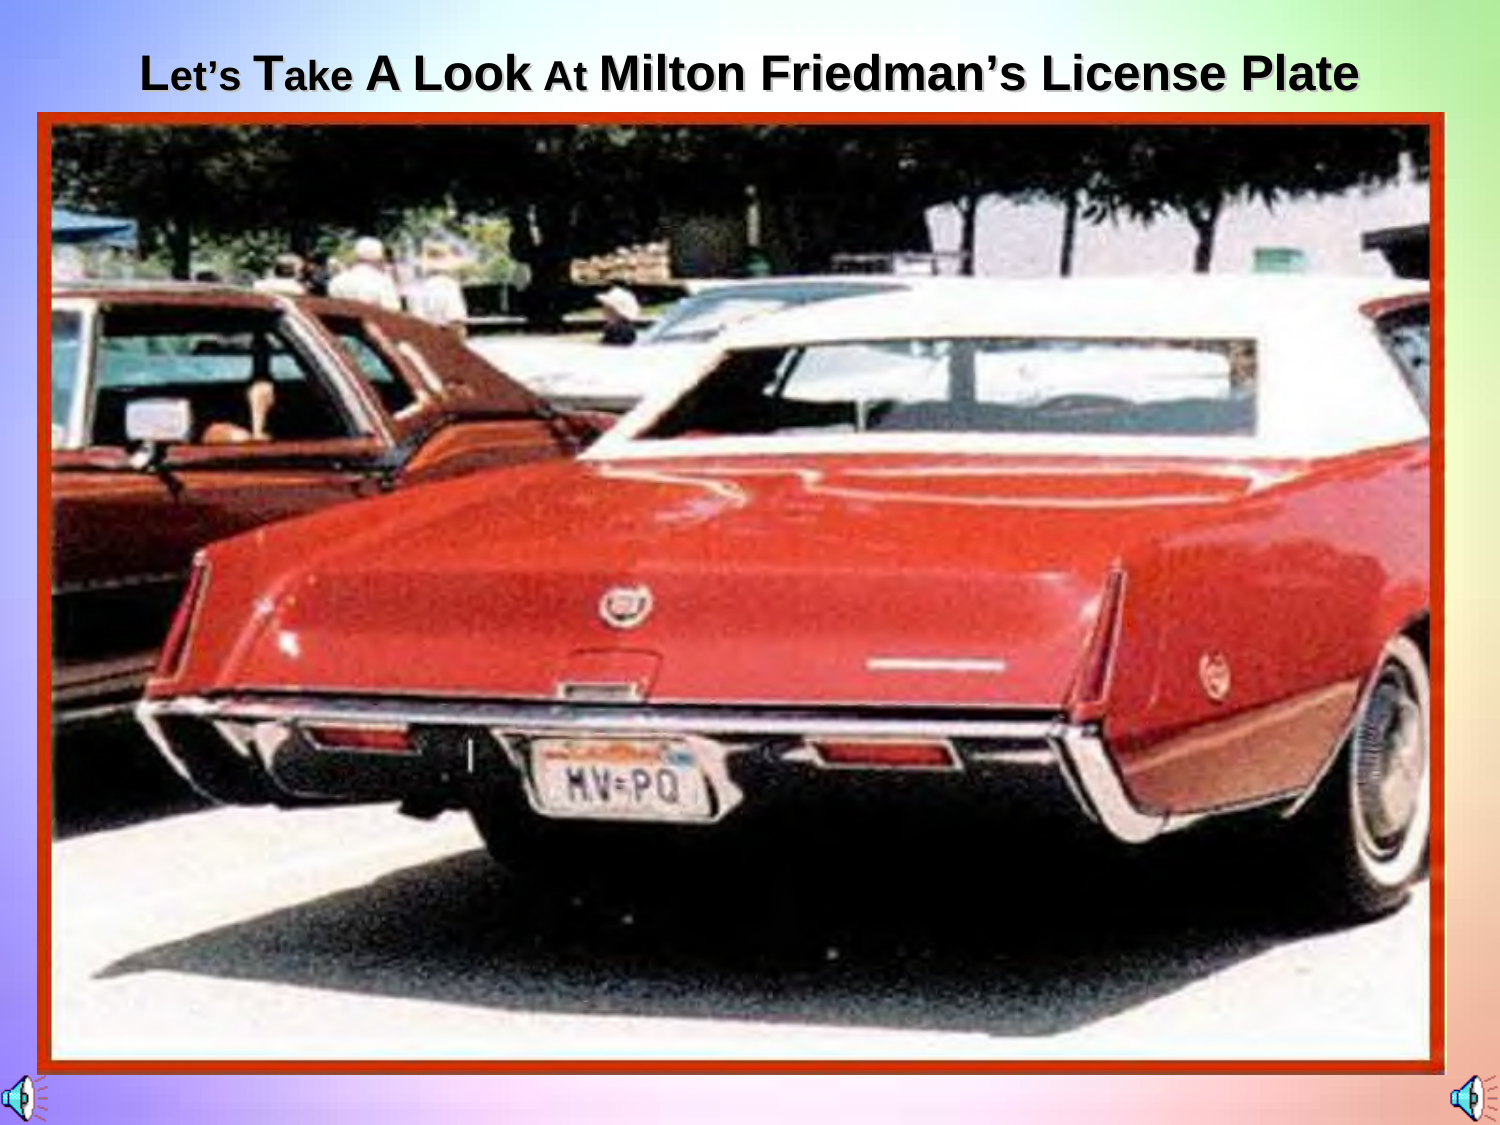

# Let’s Take A Look At Milton Friedman’s License Plate